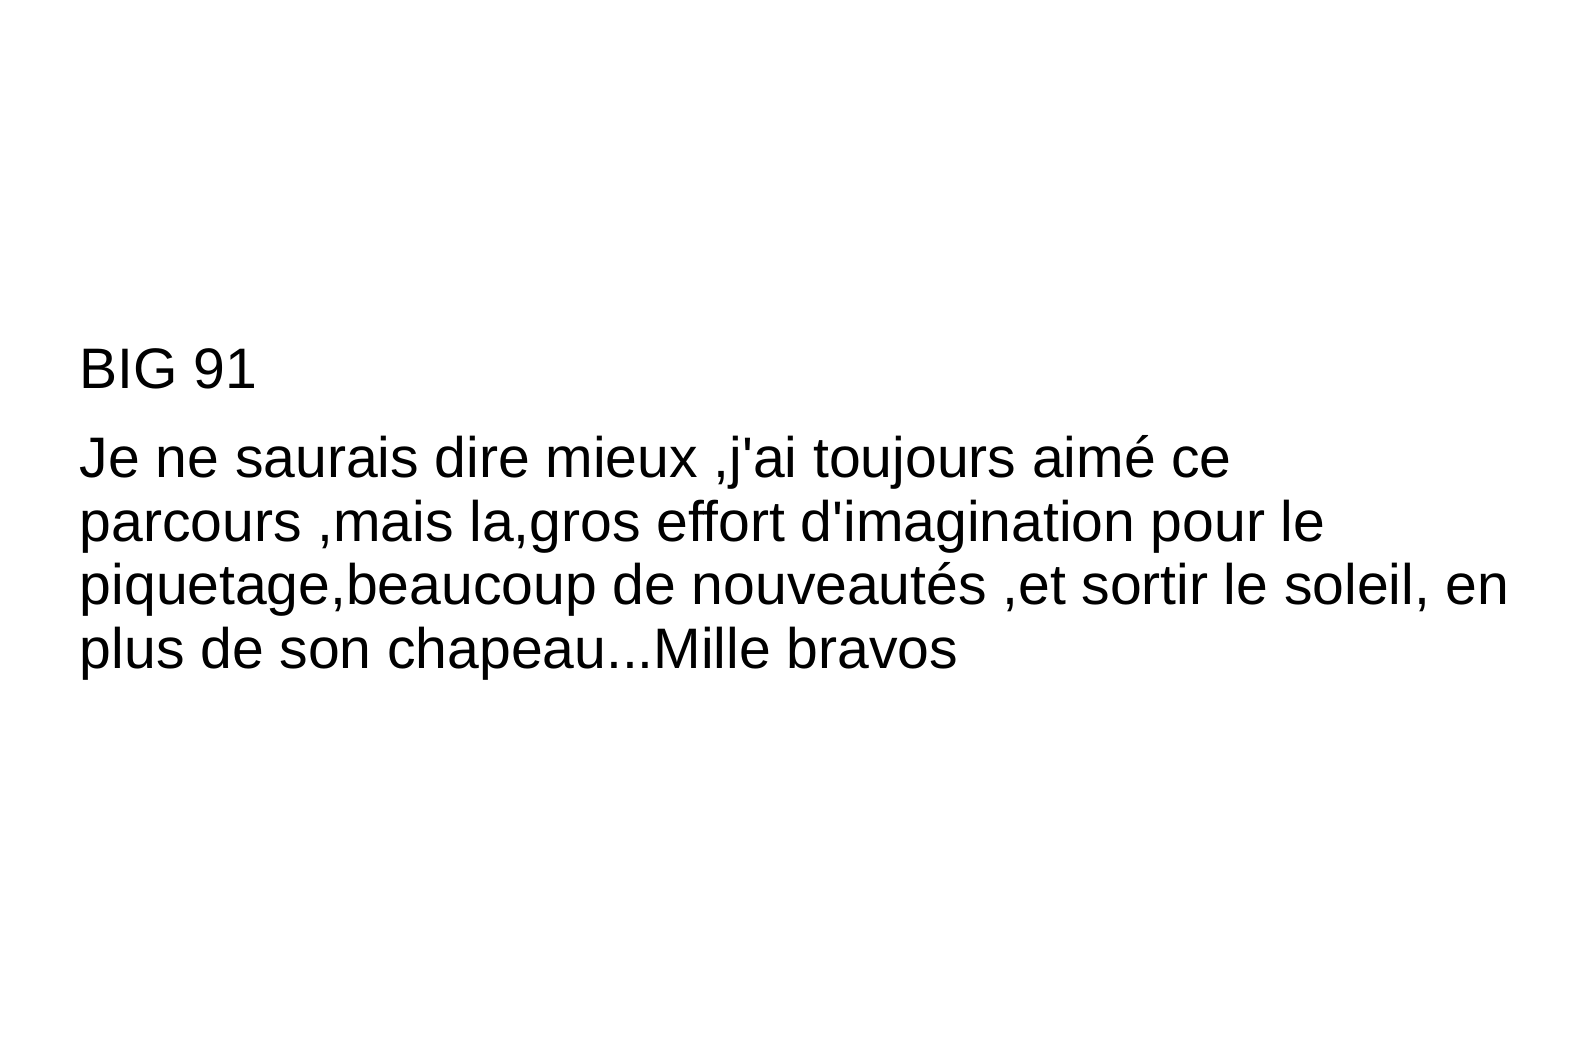

# BIG 91
Je ne saurais dire mieux ,j'ai toujours aimé ce parcours ,mais la,gros effort d'imagination pour le piquetage,beaucoup de nouveautés ,et sortir le soleil, en plus de son chapeau...Mille bravos